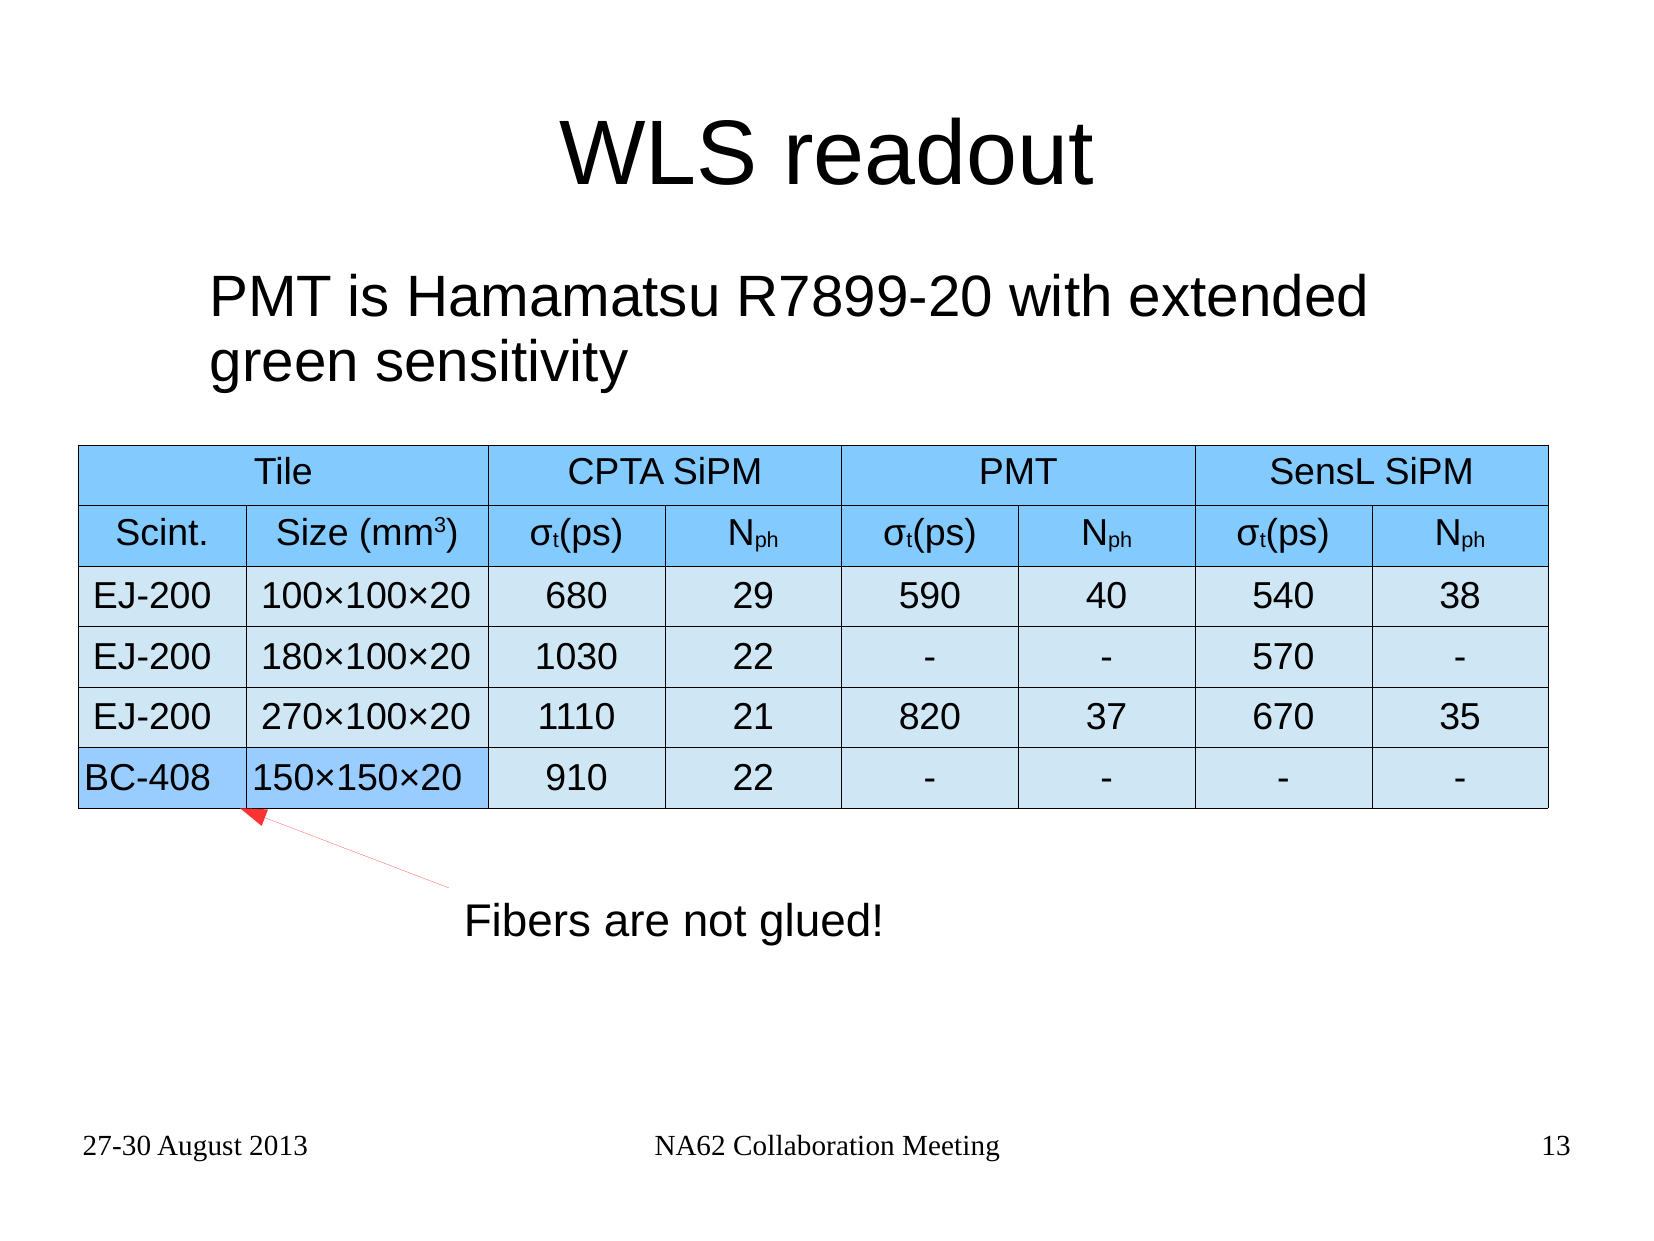

# WLS readout
PMT is Hamamatsu R7899-20 with extended
green sensitivity
| Tile | | CPTA SiPM | | PMT | | SensL SiPM | |
| --- | --- | --- | --- | --- | --- | --- | --- |
| Scint. | Size (mm3) | σt(ps) | Nph | σt(ps) | Nph | σt(ps) | Nph |
| EJ-200 | 100×100×20 | 680 | 29 | 590 | 40 | 540 | 38 |
| EJ-200 | 180×100×20 | 1030 | 22 | - | - | 570 | - |
| EJ-200 | 270×100×20 | 1110 | 21 | 820 | 37 | 670 | 35 |
| BC-408 | 150×150×20 | 910 | 22 | - | - | - | - |
Fibers are not glued!
27-30 August 2013
NA62 Collaboration Meeting
13